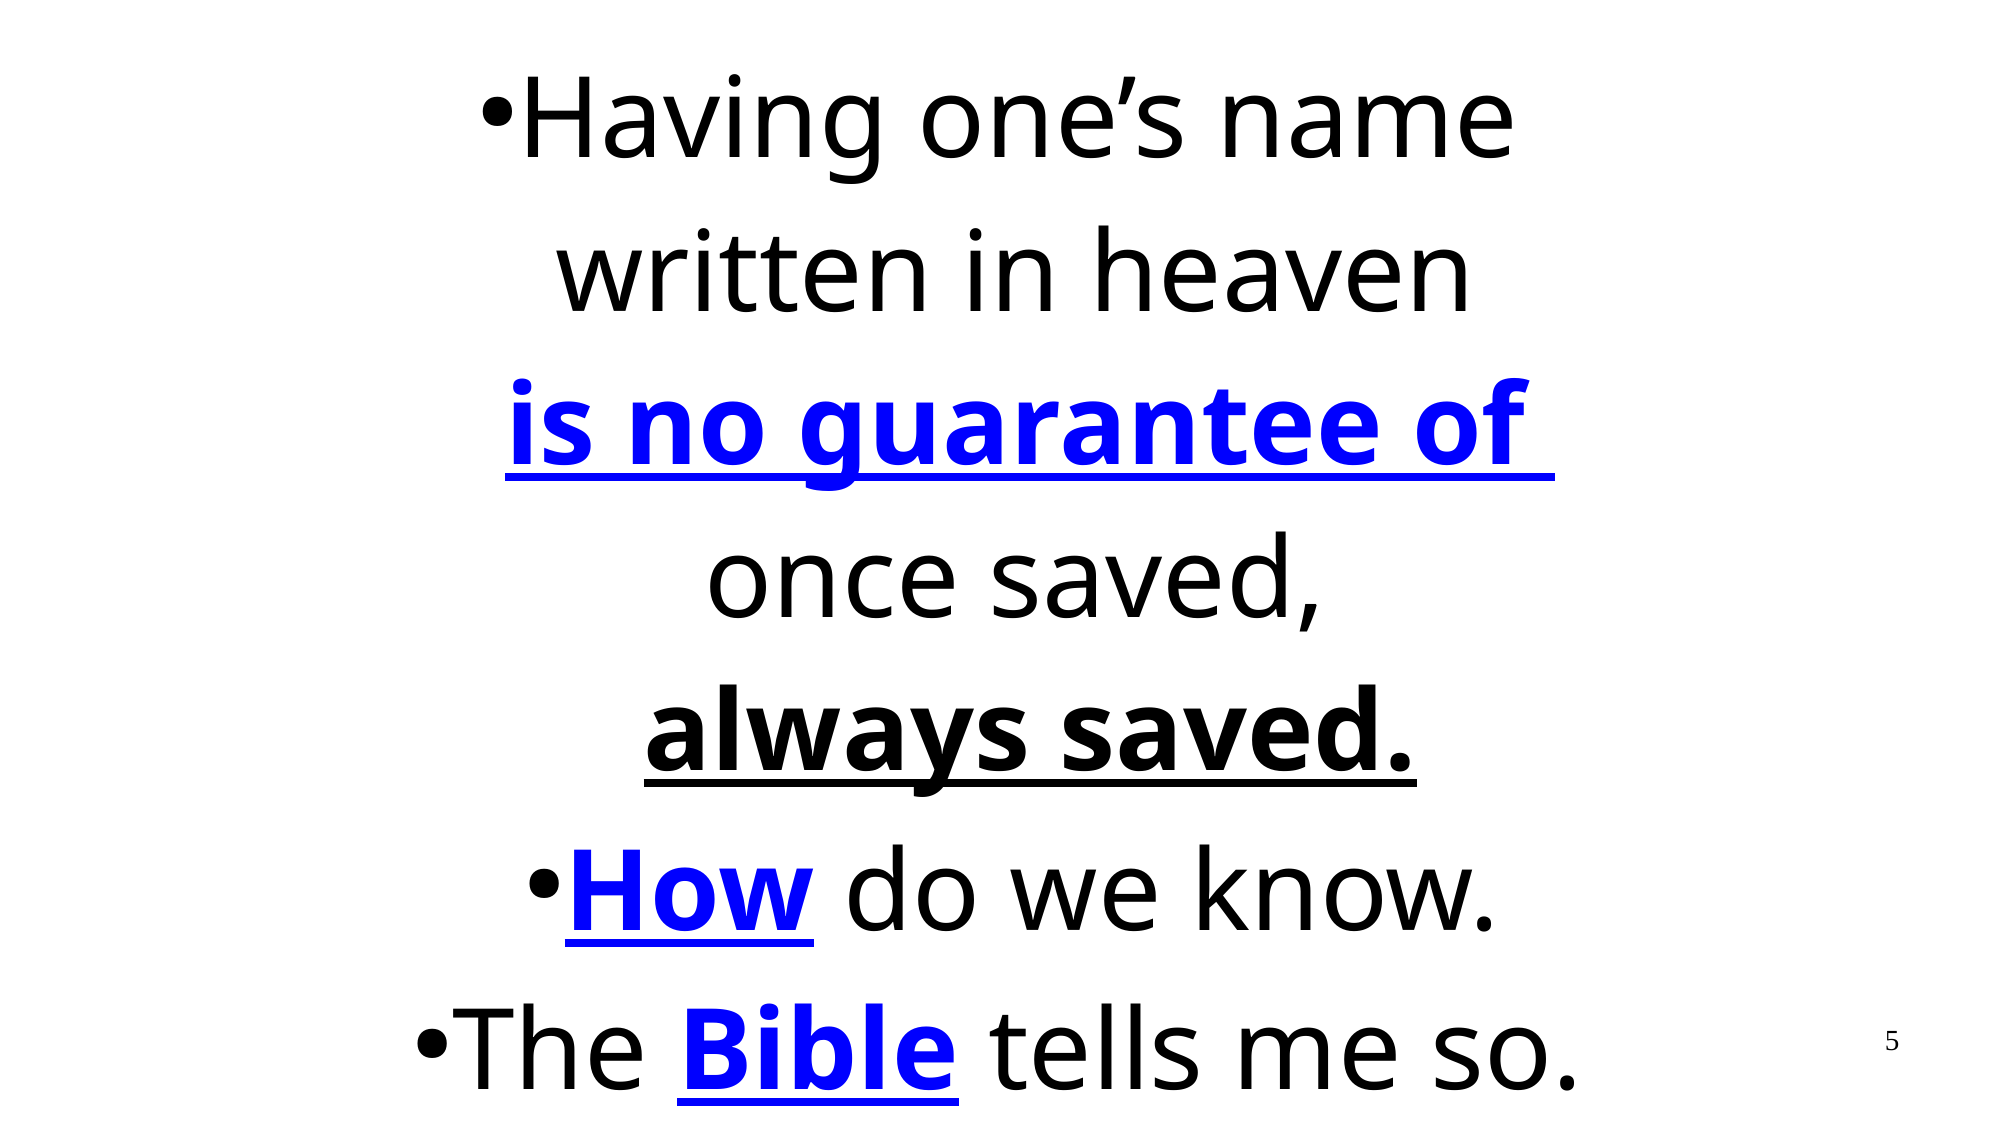

# Having one’s name written in heaven is no guarantee of once saved, always saved.
How do we know.
The Bible tells me so.
5